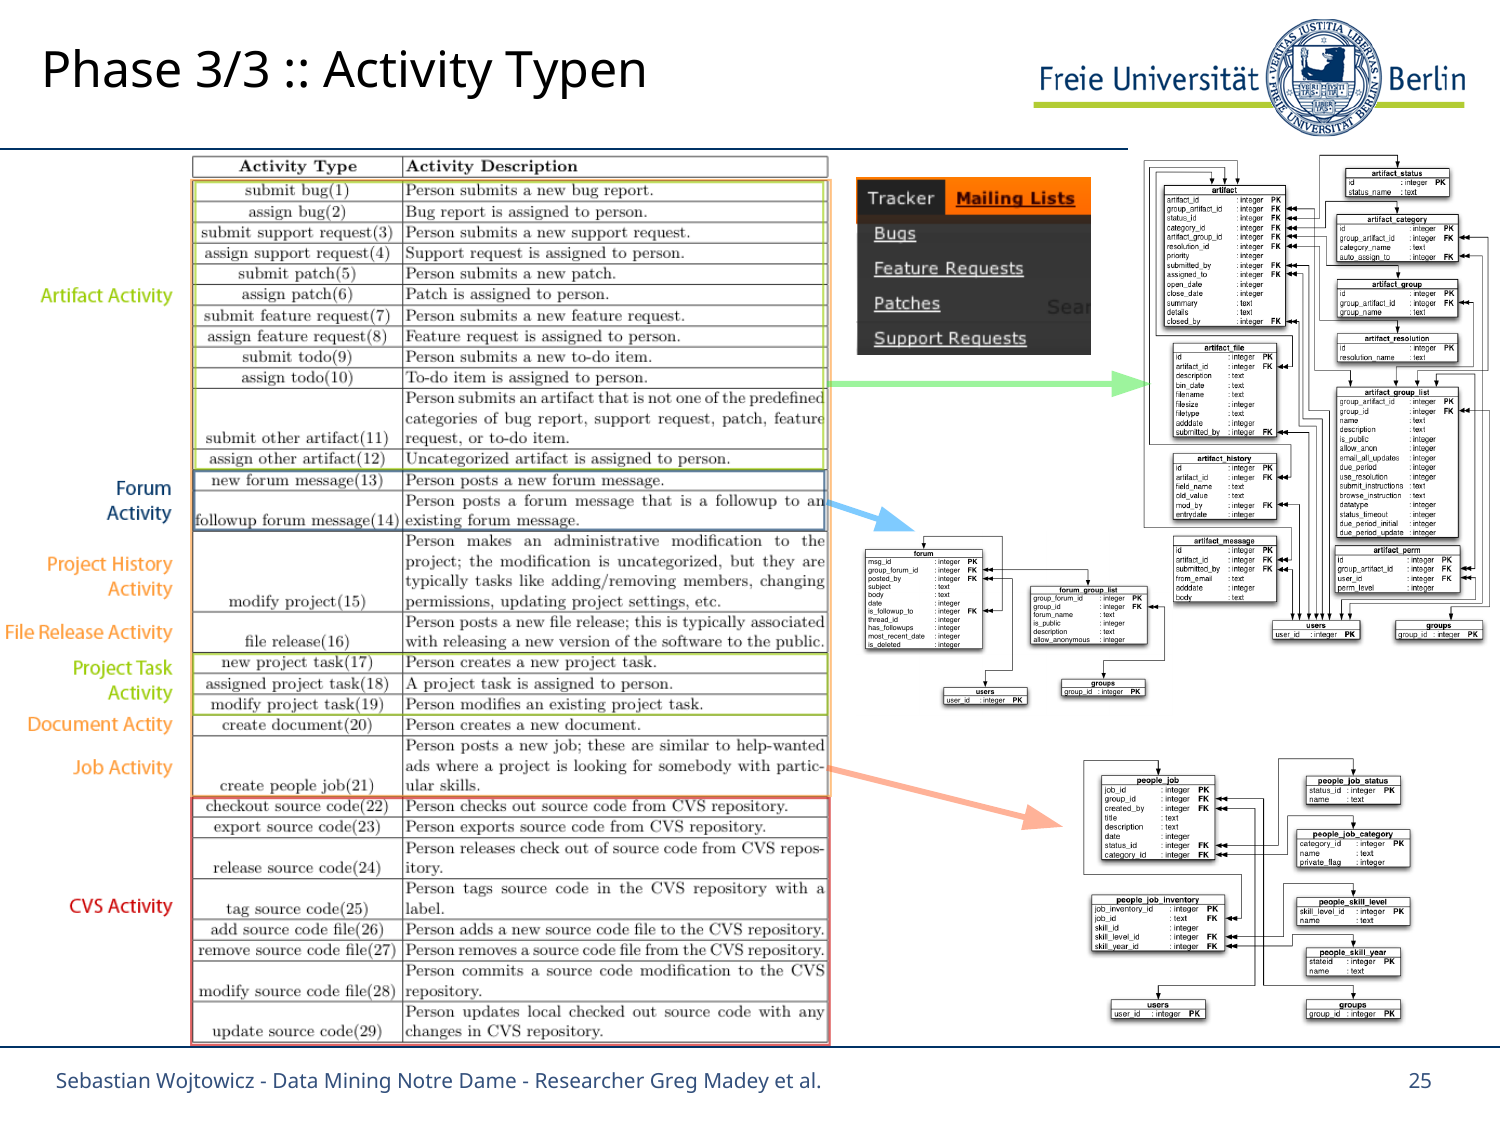

# Phase 3/3 :: Activity Typen
Sebastian Wojtowicz - Data Mining Notre Dame - Researcher Greg Madey et al.
25